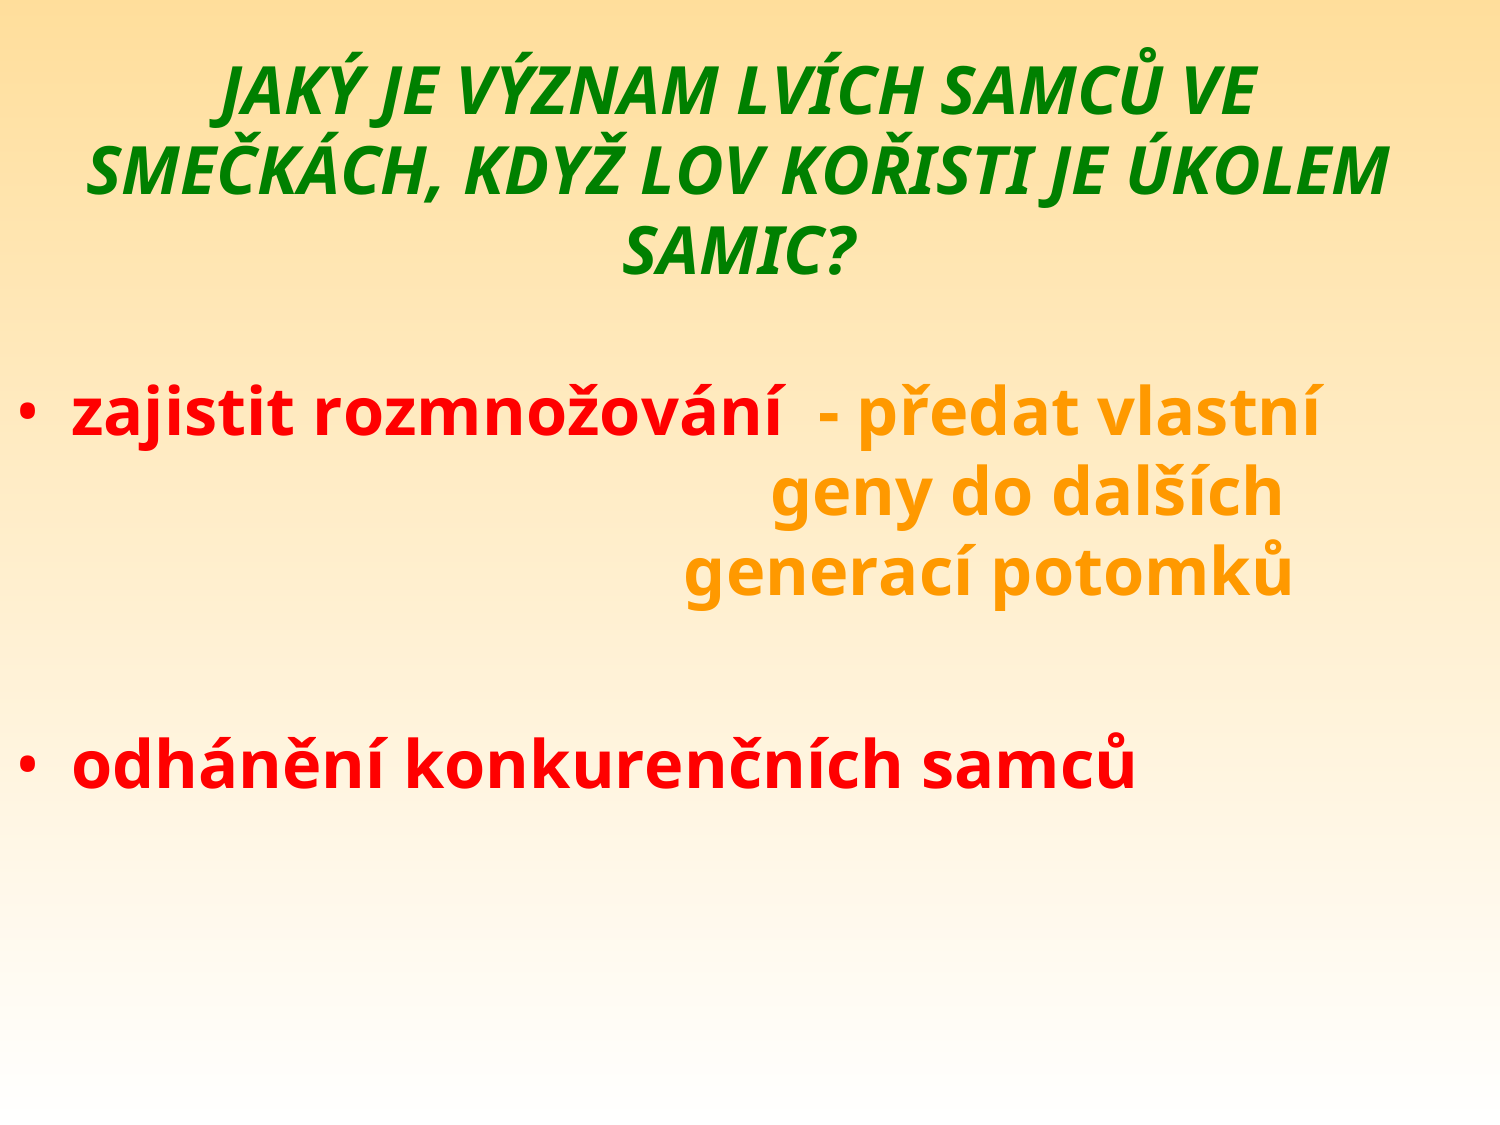

# JAKÝ JE VÝZNAM LVÍCH SAMCŮ VE SMEČKÁCH, KDYŽ LOV KOŘISTI JE ÚKOLEM SAMIC?
zajistit rozmnožování - předat vlastní 					 geny do dalších 					 generací potomků
odhánění konkurenčních samců